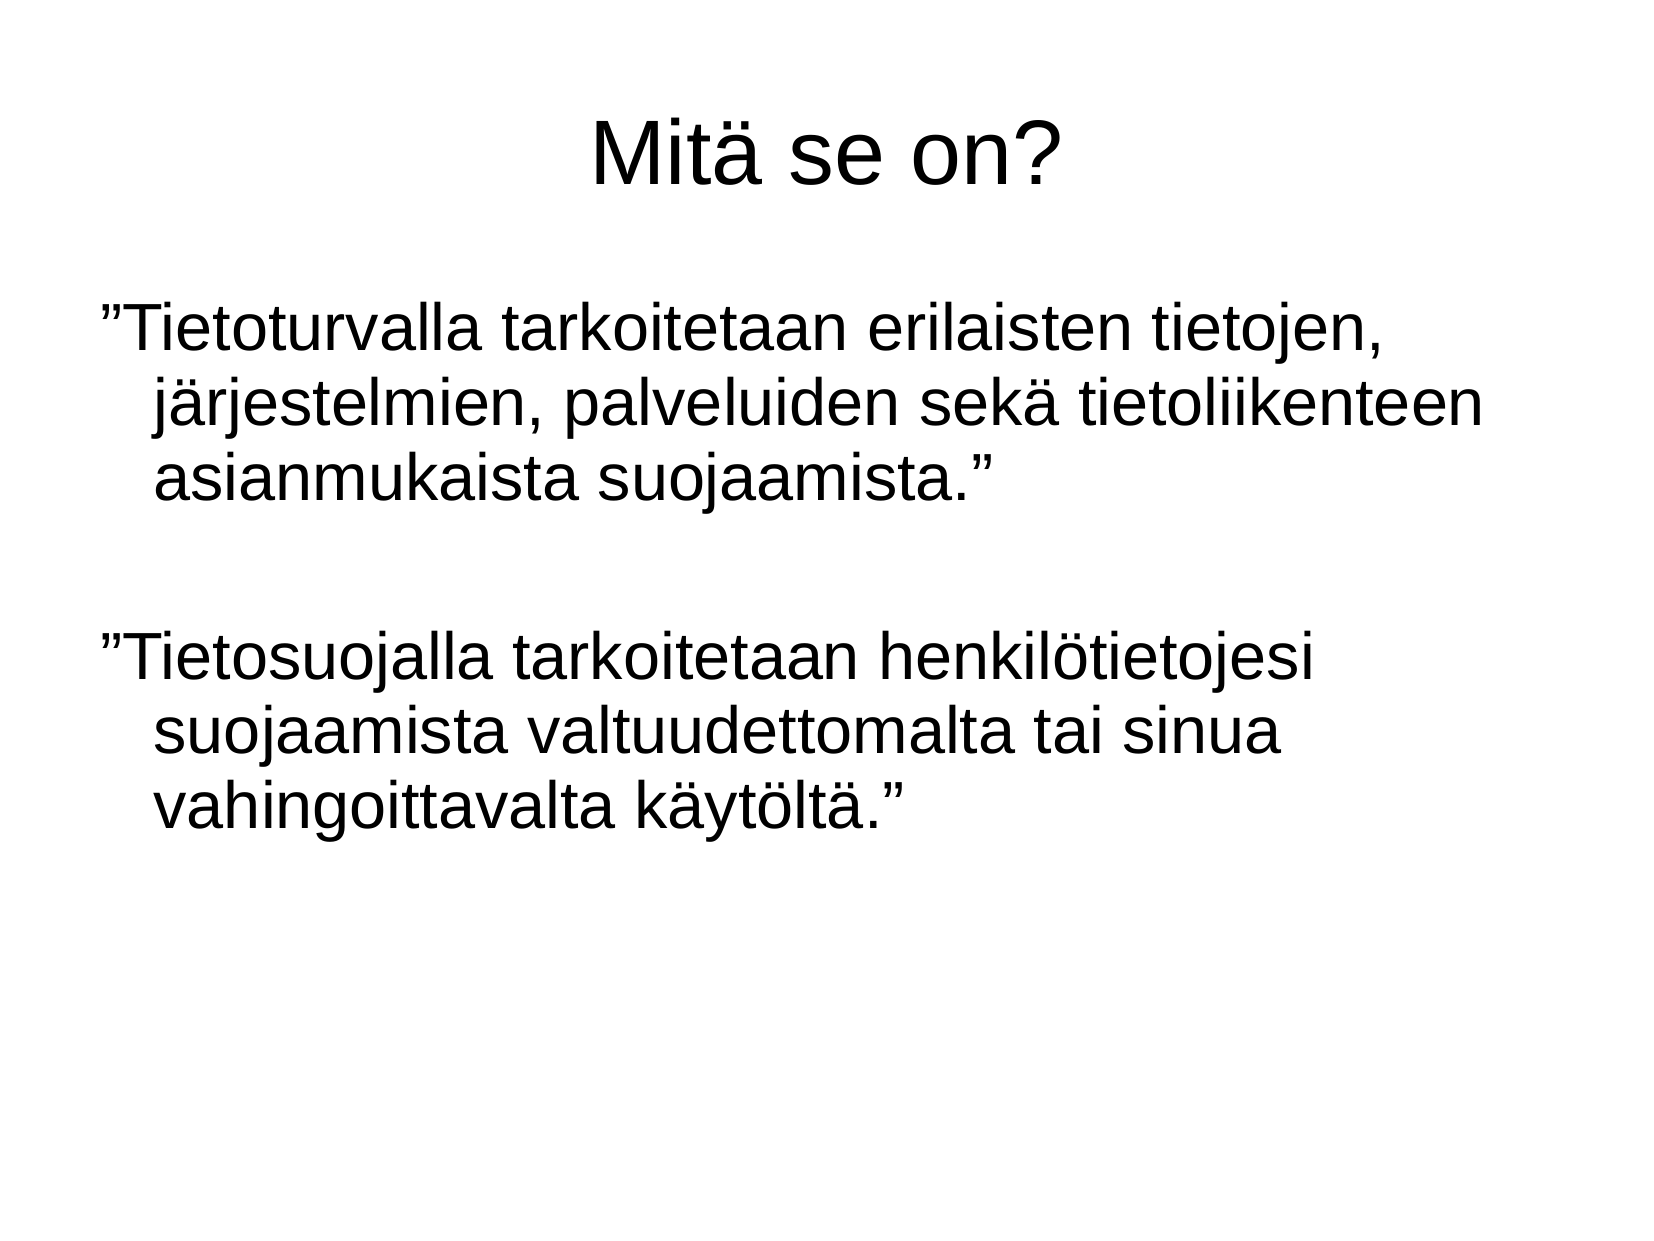

# Mitä se on?
”Tietoturvalla tarkoitetaan erilaisten tietojen, järjestelmien, palveluiden sekä tietoliikenteen asianmukaista suojaamista.”
”Tietosuojalla tarkoitetaan henkilötietojesi suojaamista valtuudettomalta tai sinua vahingoittavalta käytöltä.”